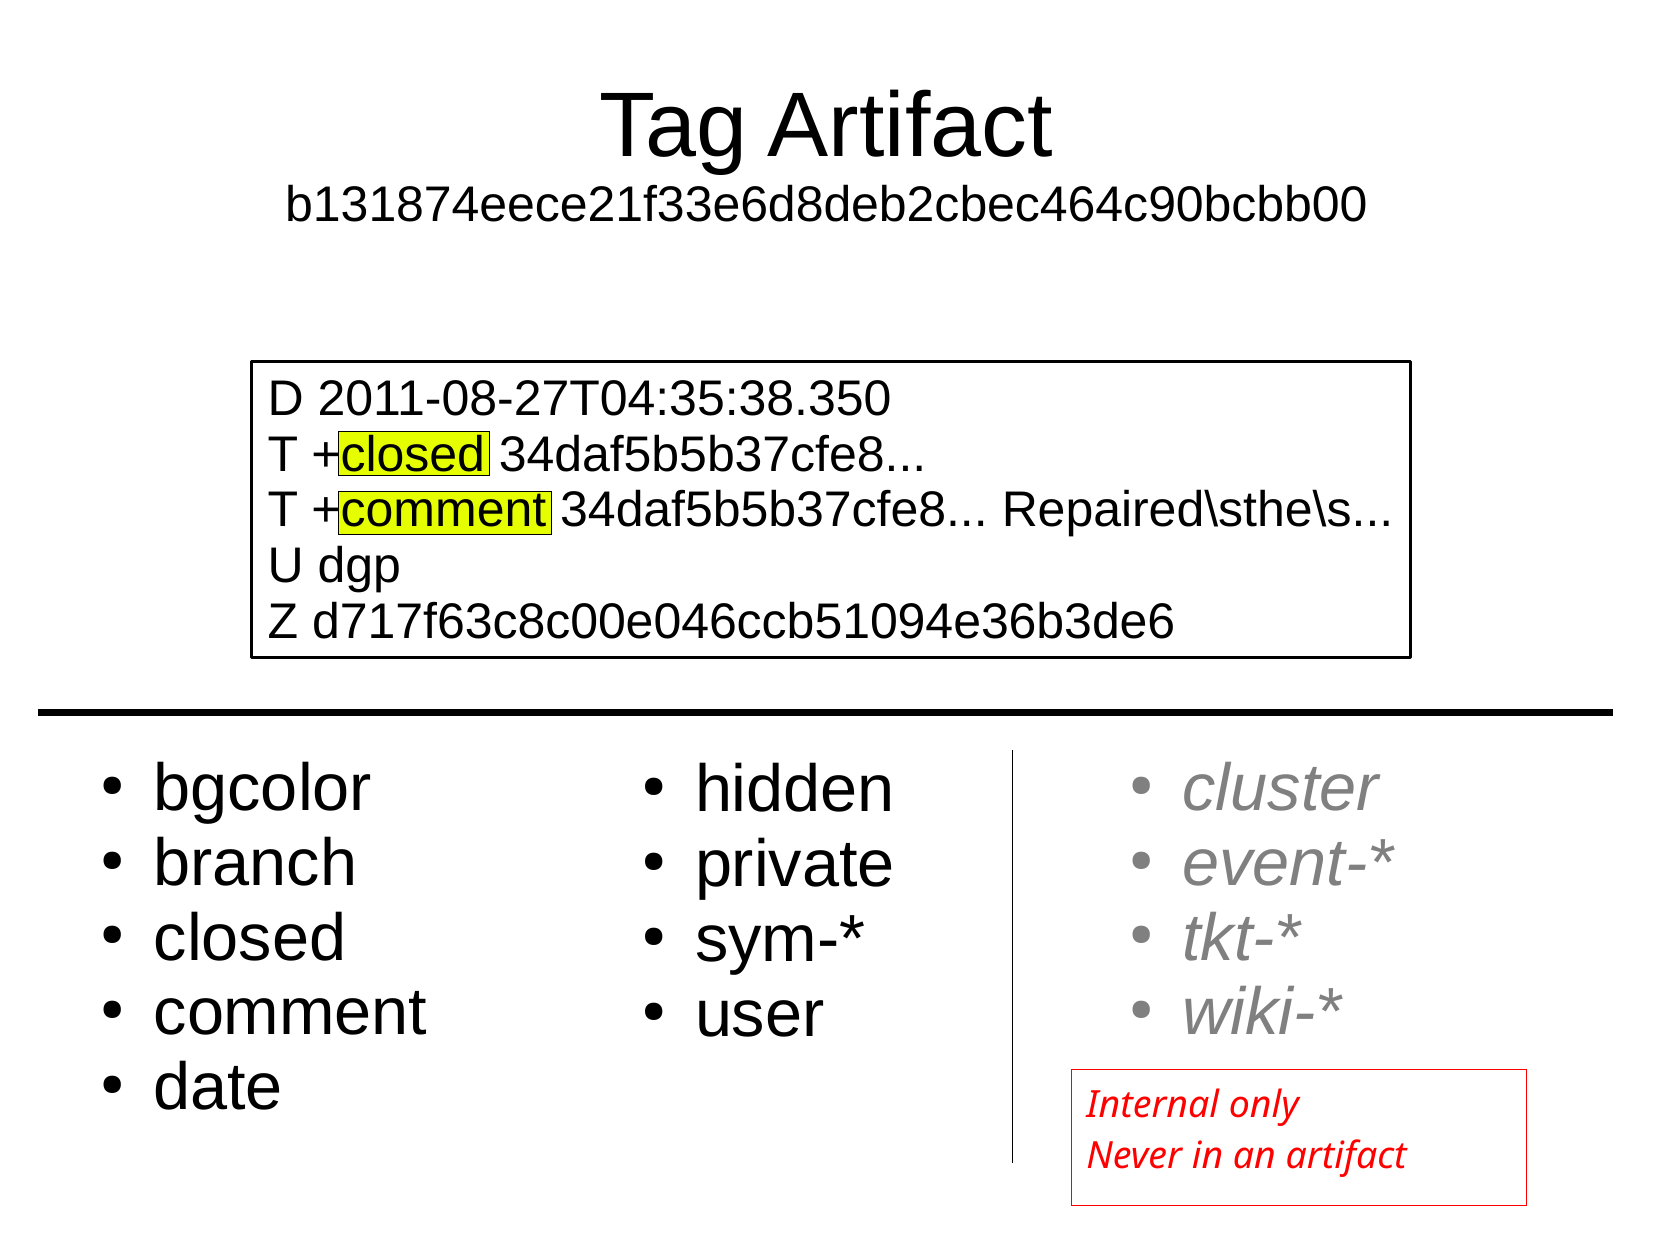

# Tag Artifact b131874eece21f33e6d8deb2cbec464c90bcbb00
D 2011-08-27T04:35:38.350
T +closed 34daf5b5b37cfe8...
T +comment 34daf5b5b37cfe8... Repaired\sthe\s...
U dgp
Z d717f63c8c00e046ccb51094e36b3de6
bgcolor
branch
closed
comment
date
cluster
event-*
tkt-*
wiki-*
hidden
private
sym-*
user
Internal only
Never in an artifact